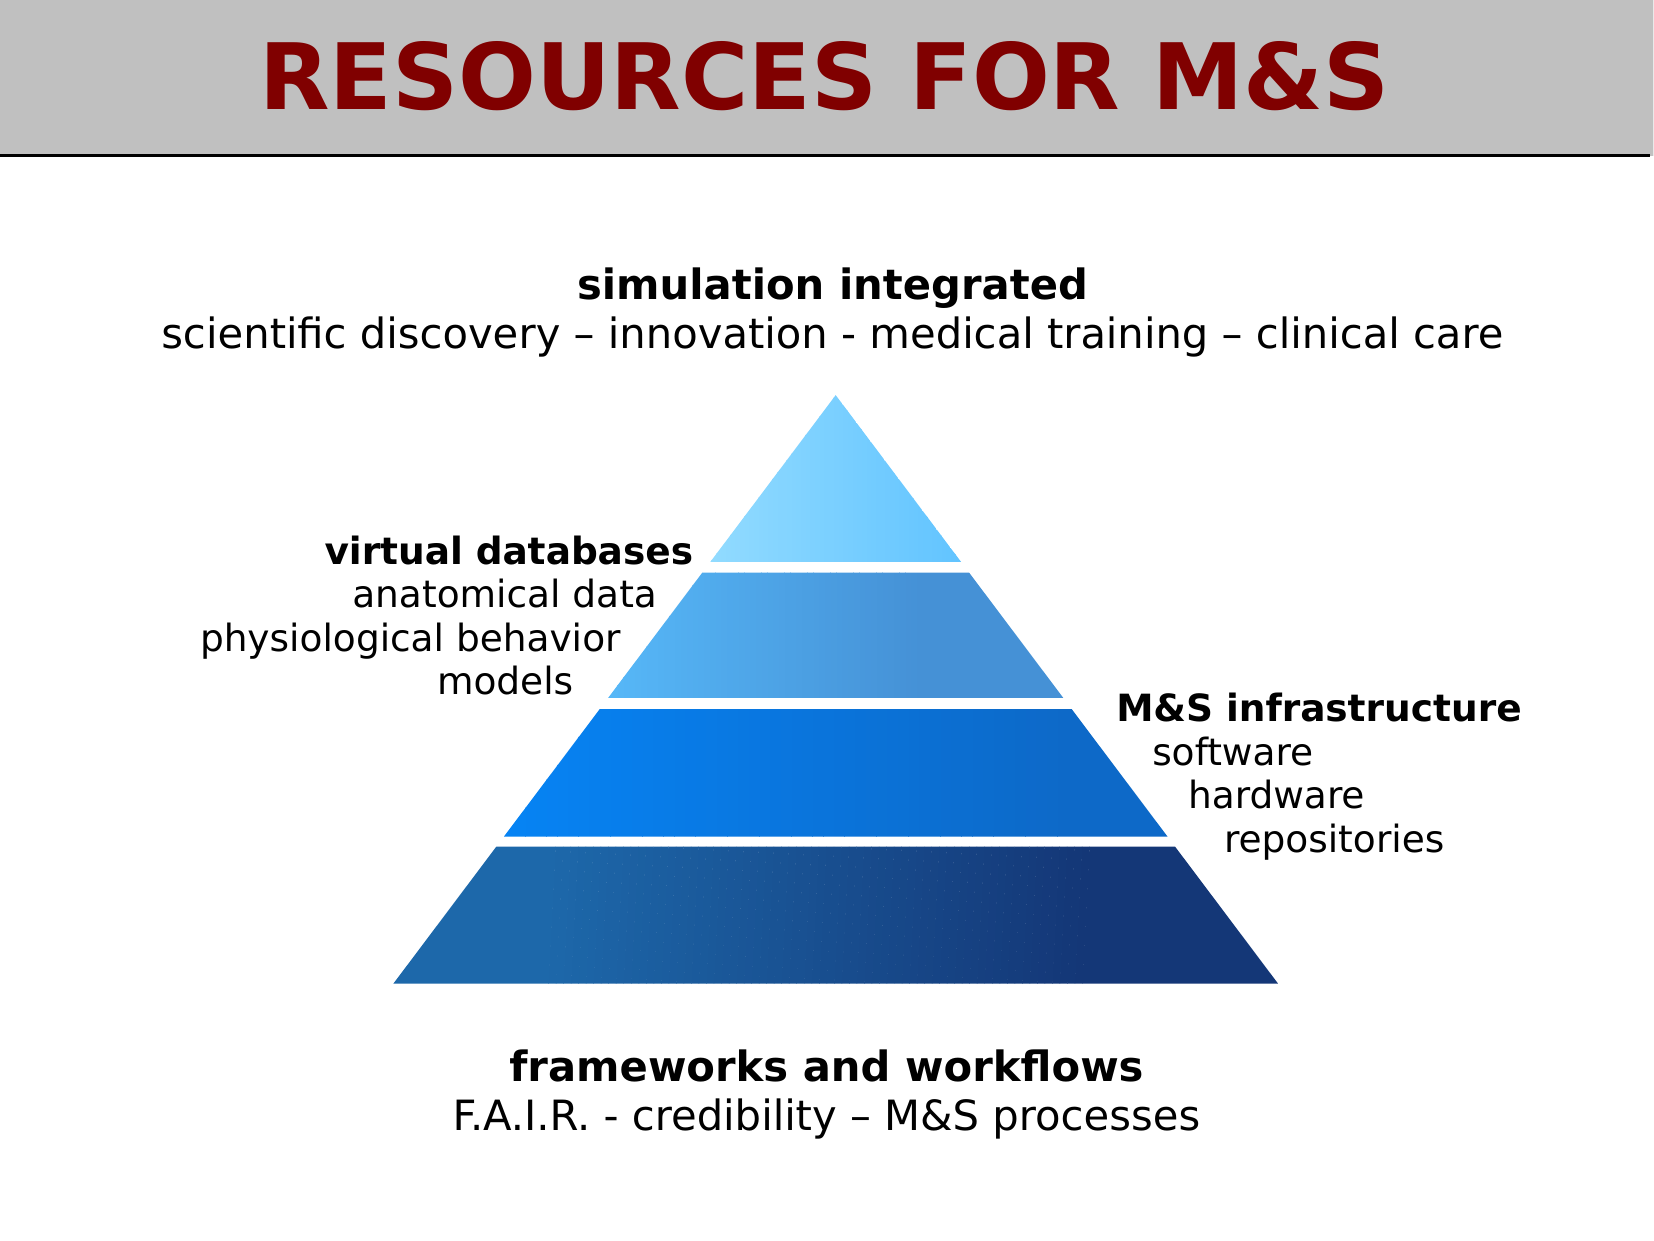

RESOURCES FOR M&S
simulation integrated
scientific discovery – innovation - medical training – clinical care
virtual databases
anatomical data
physiological behavior
models
M&S infrastructure
 software
 hardware
 repositories
frameworks and workflows
F.A.I.R. - credibility – M&S processes